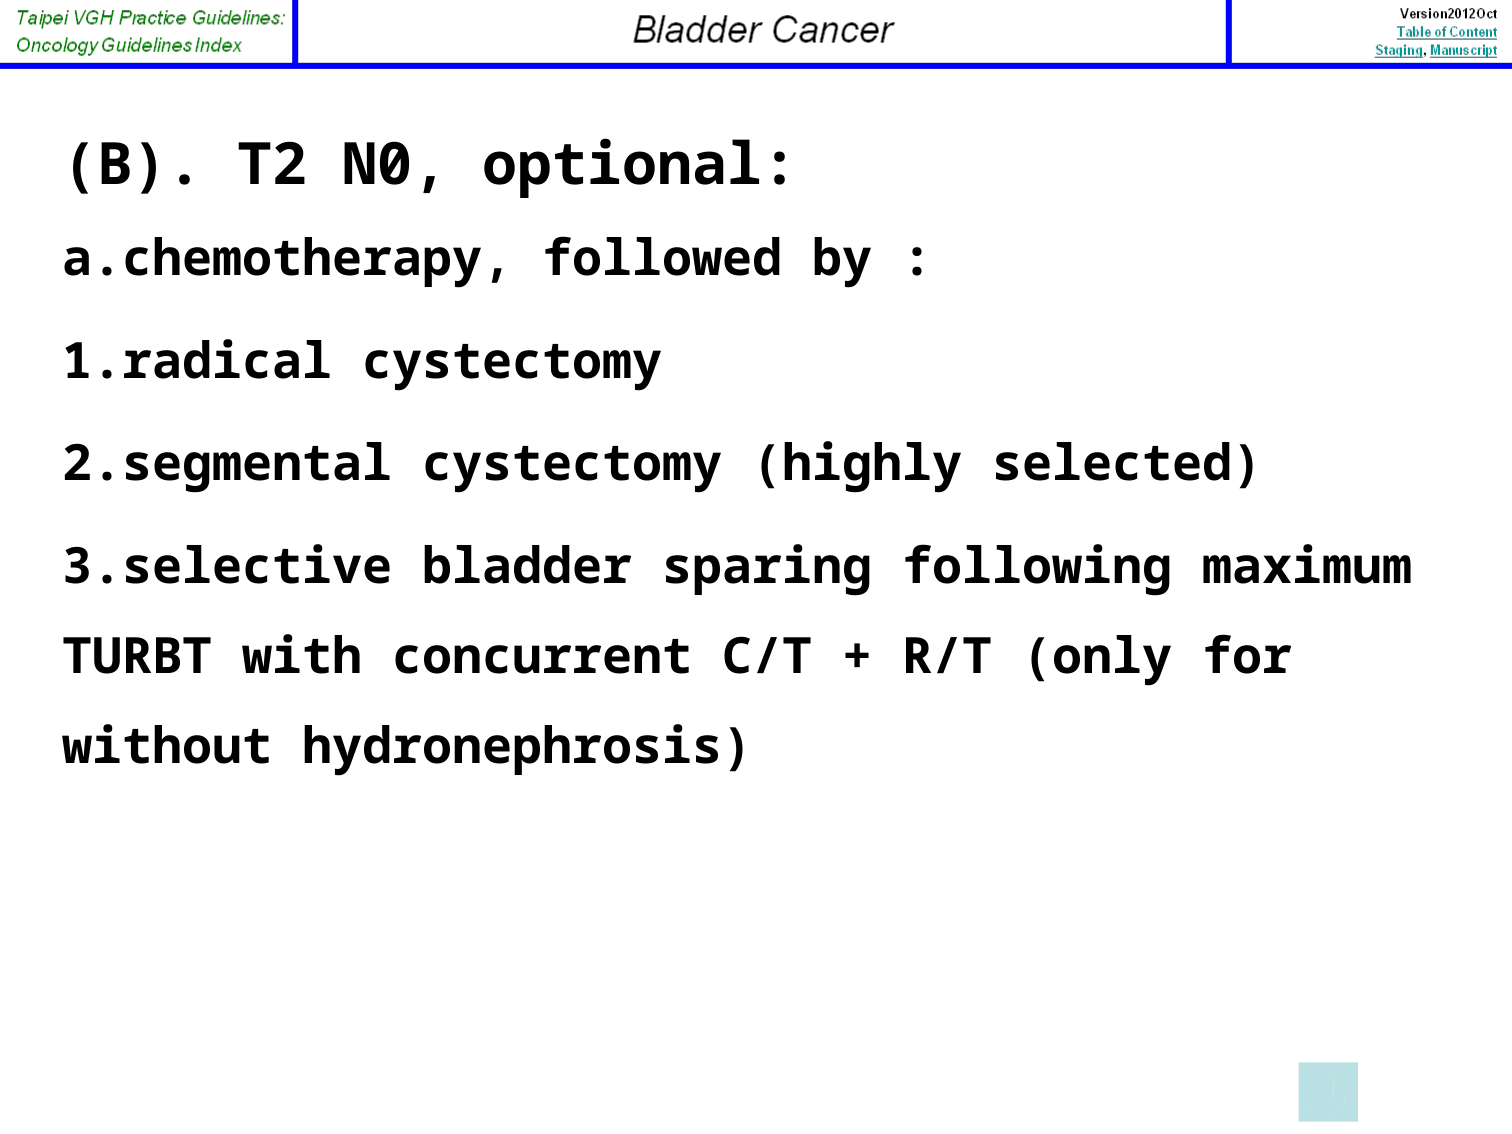

# (B). T2 N0, optional: a.chemotherapy, followed by :
1.radical cystectomy
2.segmental cystectomy (highly selected)
3.selective bladder sparing following maximum TURBT with concurrent C/T + R/T (only for without hydronephrosis)